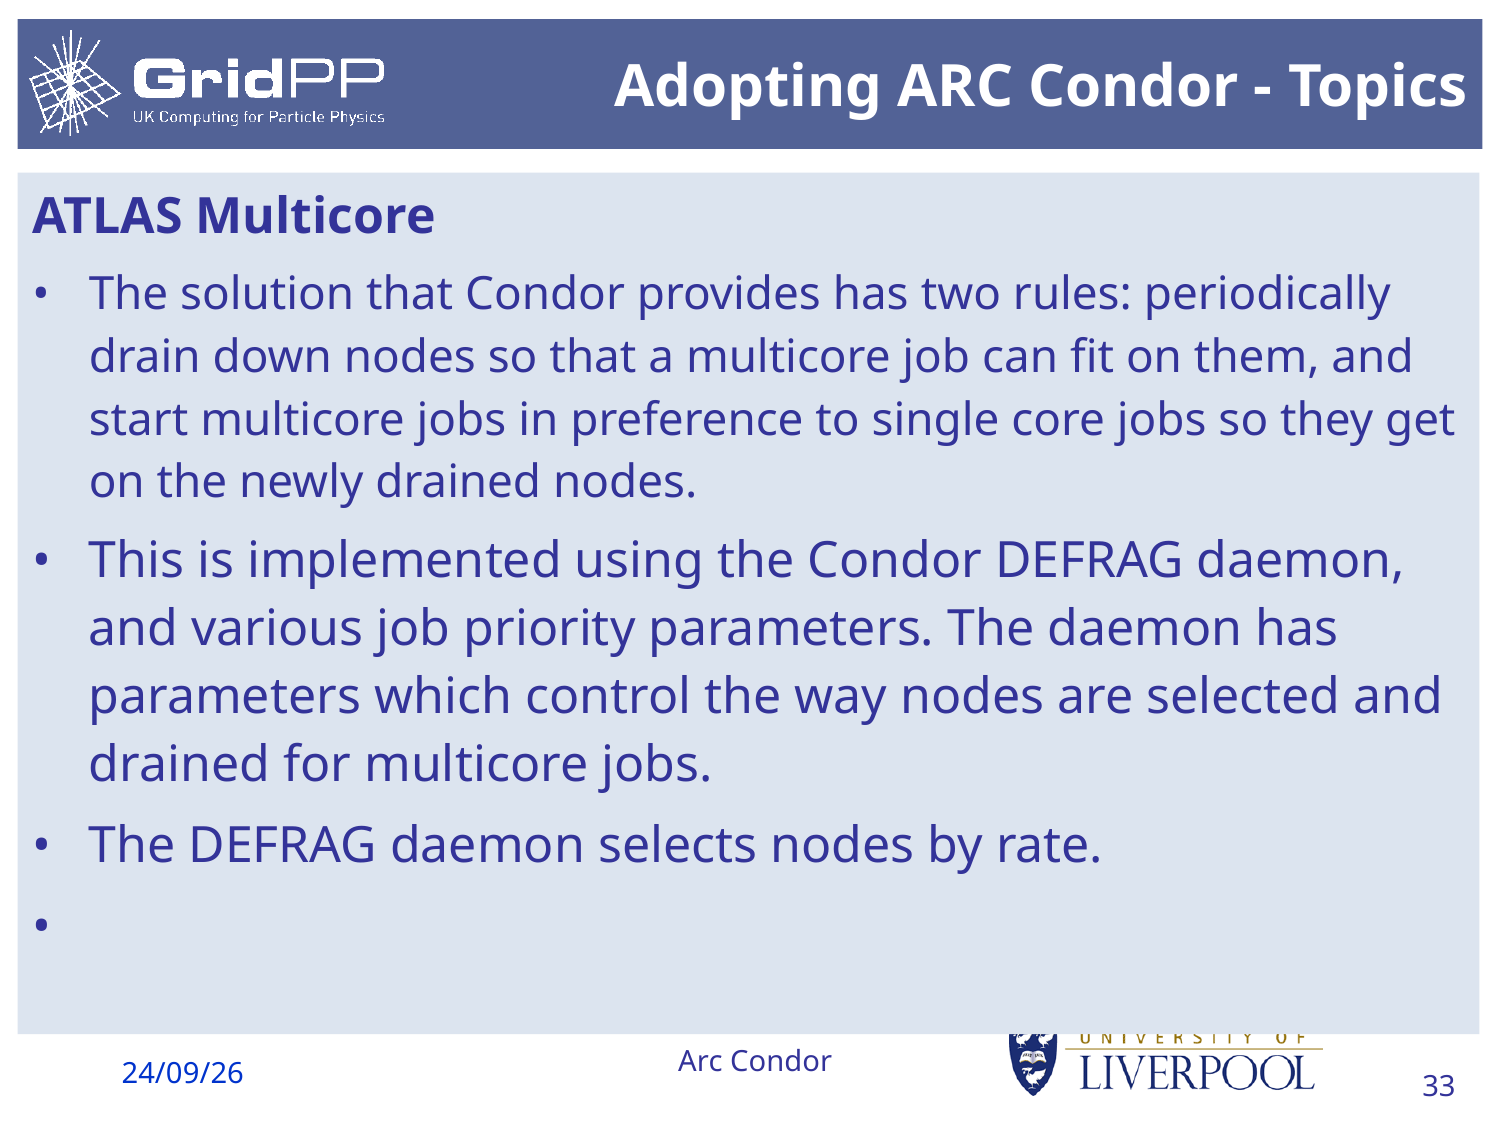

# Adopting ARC Condor - Topics
ATLAS Multicore
The solution that Condor provides has two rules: periodically drain down nodes so that a multicore job can fit on them, and start multicore jobs in preference to single core jobs so they get on the newly drained nodes.
This is implemented using the Condor DEFRAG daemon, and various job priority parameters. The daemon has parameters which control the way nodes are selected and drained for multicore jobs.
The DEFRAG daemon selects nodes by rate.
Arc Condor